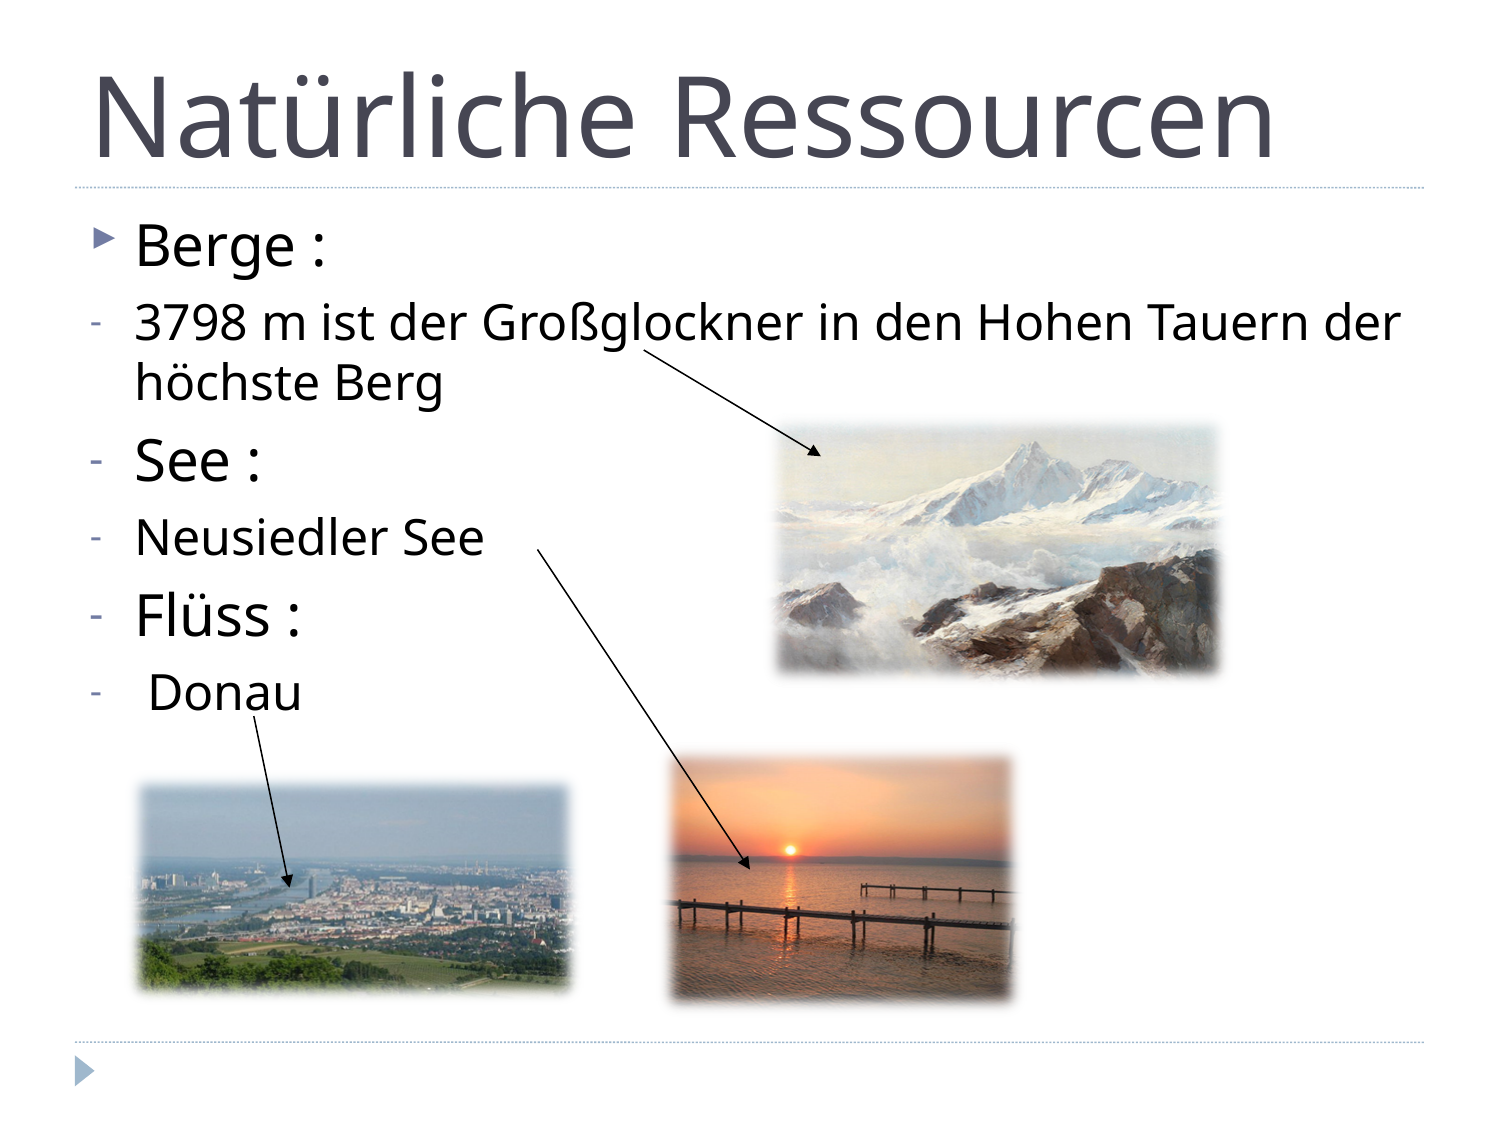

Natürliche Ressourcen
Berge :
3798 m ist der Großglockner in den Hohen Tauern der höchste Berg
See :
Neusiedler See
Flüss :
 Donau